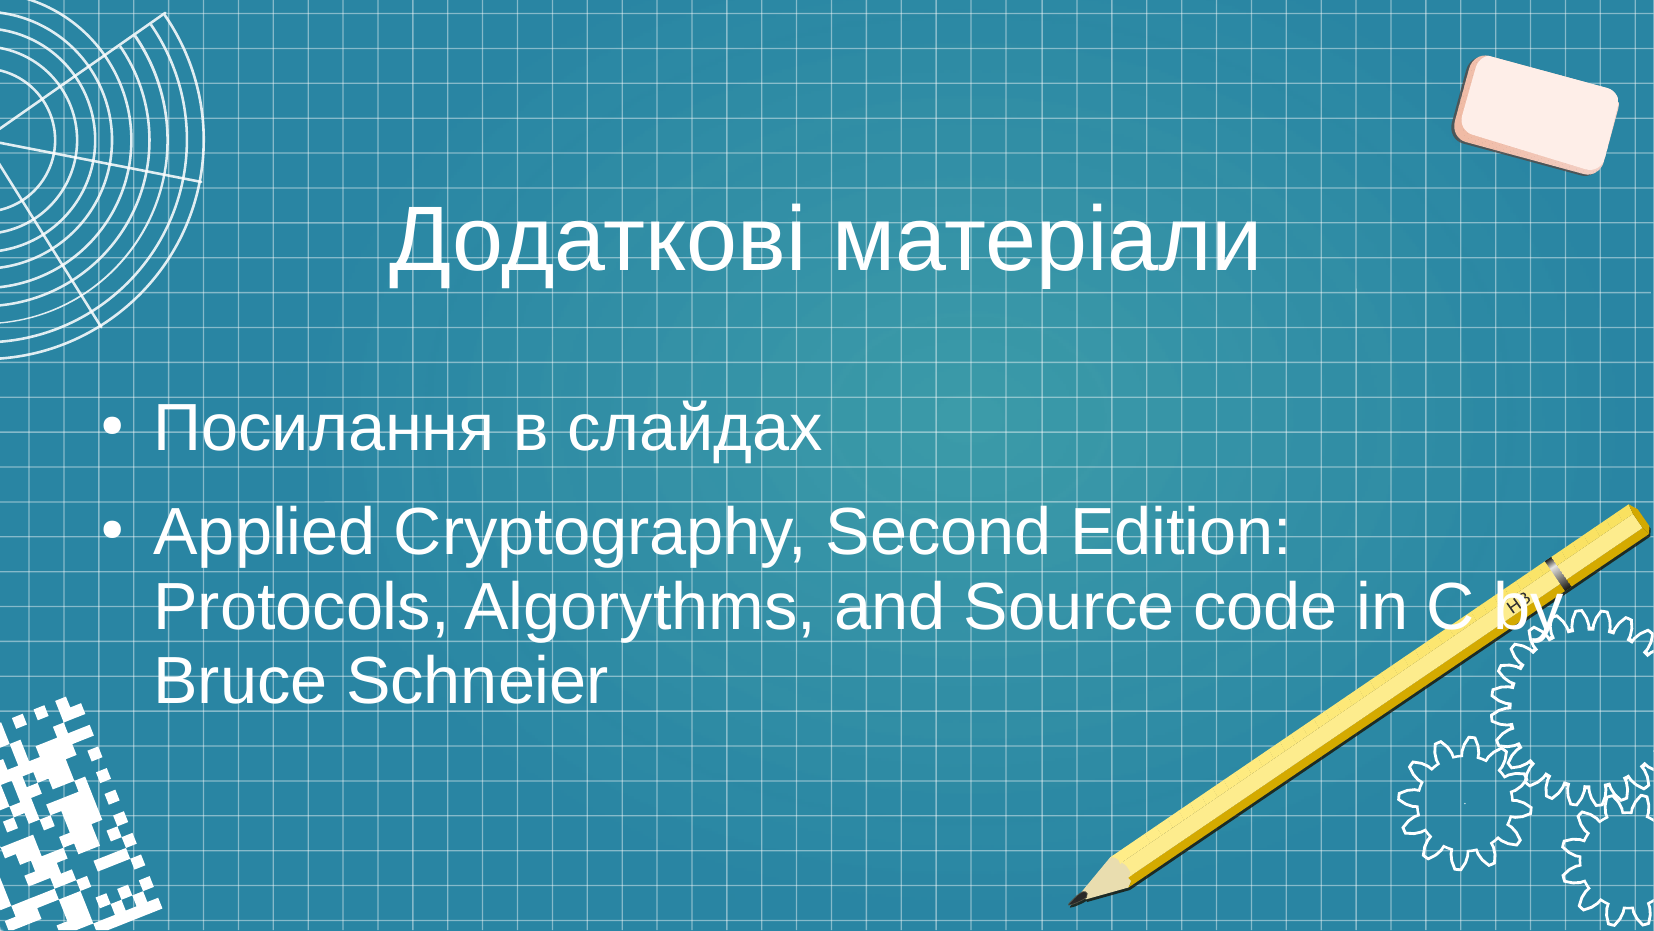

# Додаткові матеріали
Посилання в слайдах
Applied Cryptography, Second Edition: Protocols, Algorythms, and Source code in C by Bruce Schneier